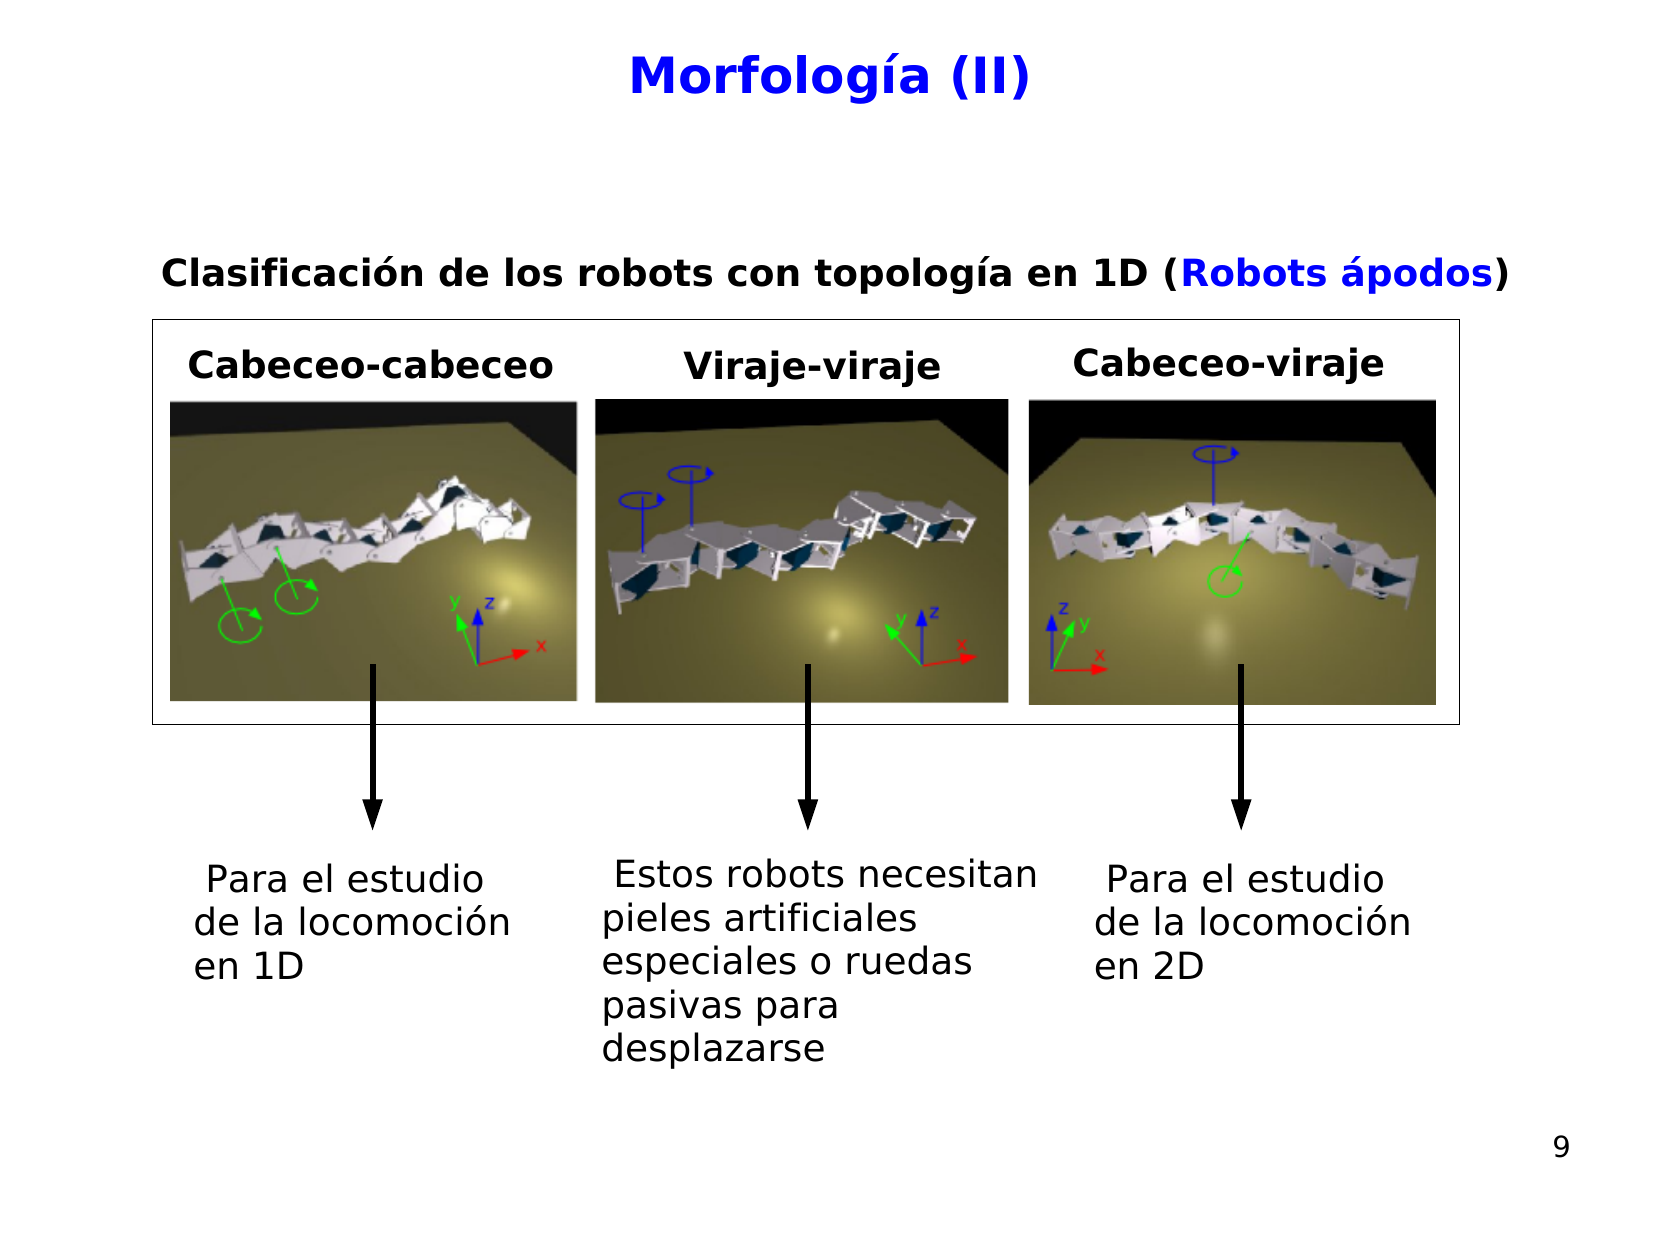

Morfología (II)
Clasificación de los robots con topología en 1D (Robots ápodos)
Cabeceo-viraje
Cabeceo-cabeceo
Viraje-viraje
 Estos robots necesitan pieles artificiales especiales o ruedas pasivas para desplazarse
 Para el estudio de la locomoción en 1D
 Para el estudio de la locomoción en 2D
9